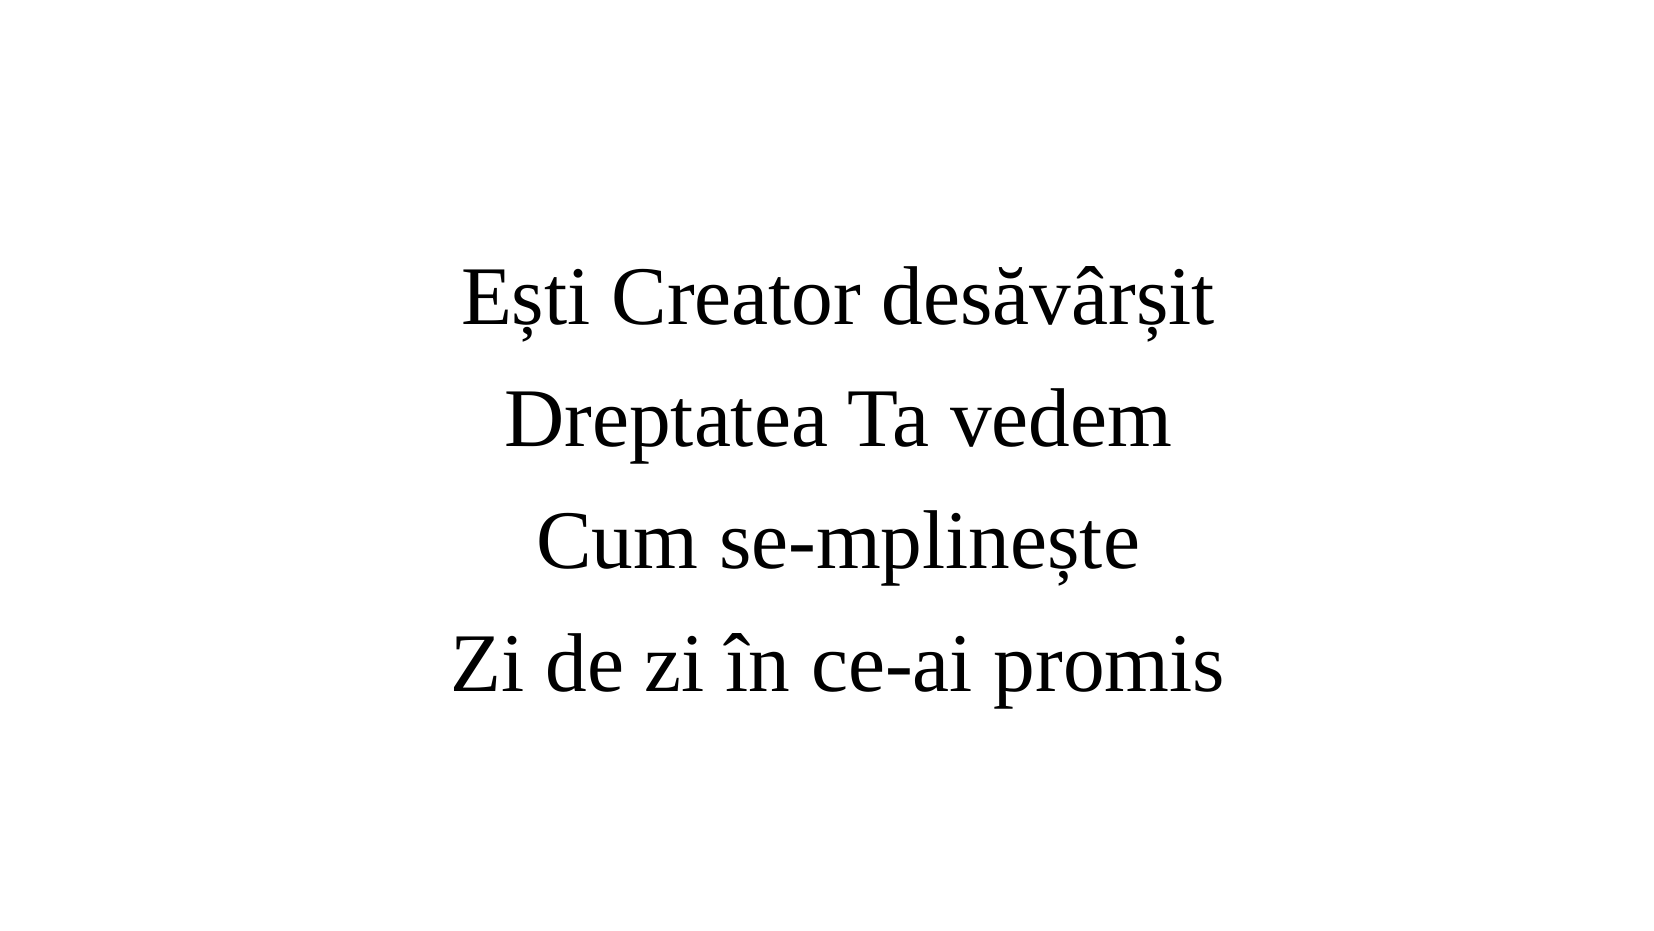

# Ești Creator desăvârșit
Dreptatea Ta vedem
Cum se-mplinește
Zi de zi în ce-ai promis